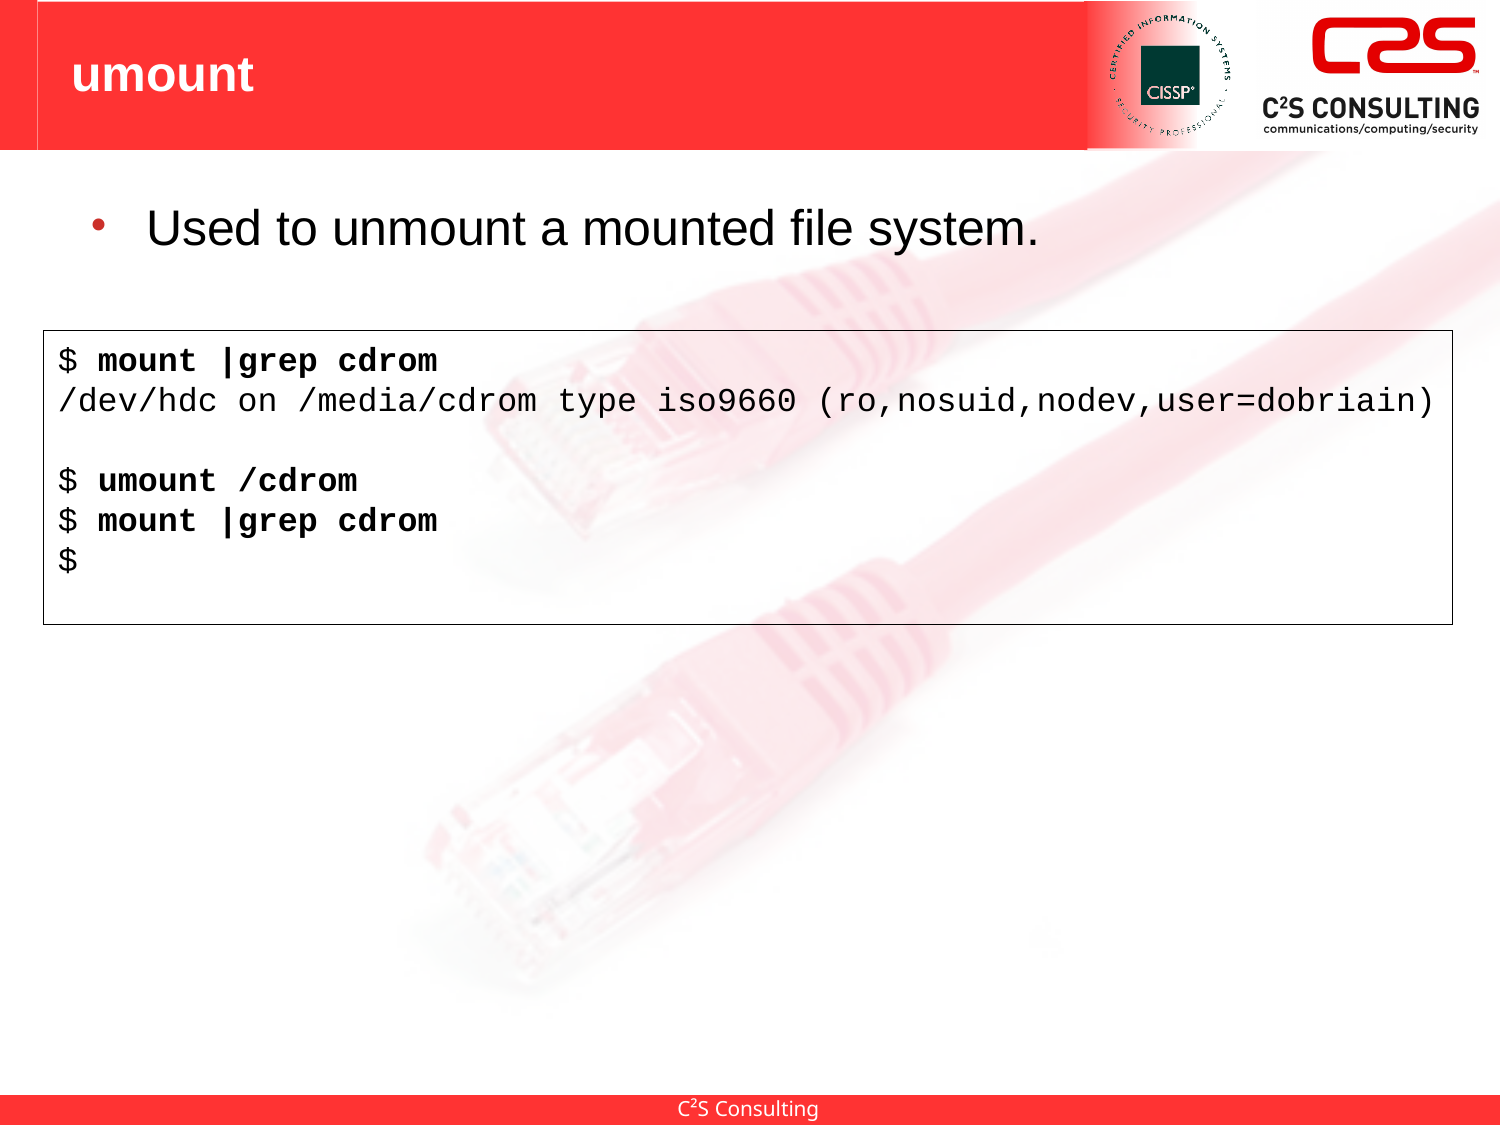

umount
# Used to unmount a mounted file system.
$ mount |grep cdrom
/dev/hdc on /media/cdrom type iso9660 (ro,nosuid,nodev,user=dobriain)
$ umount /cdrom
$ mount |grep cdrom
$